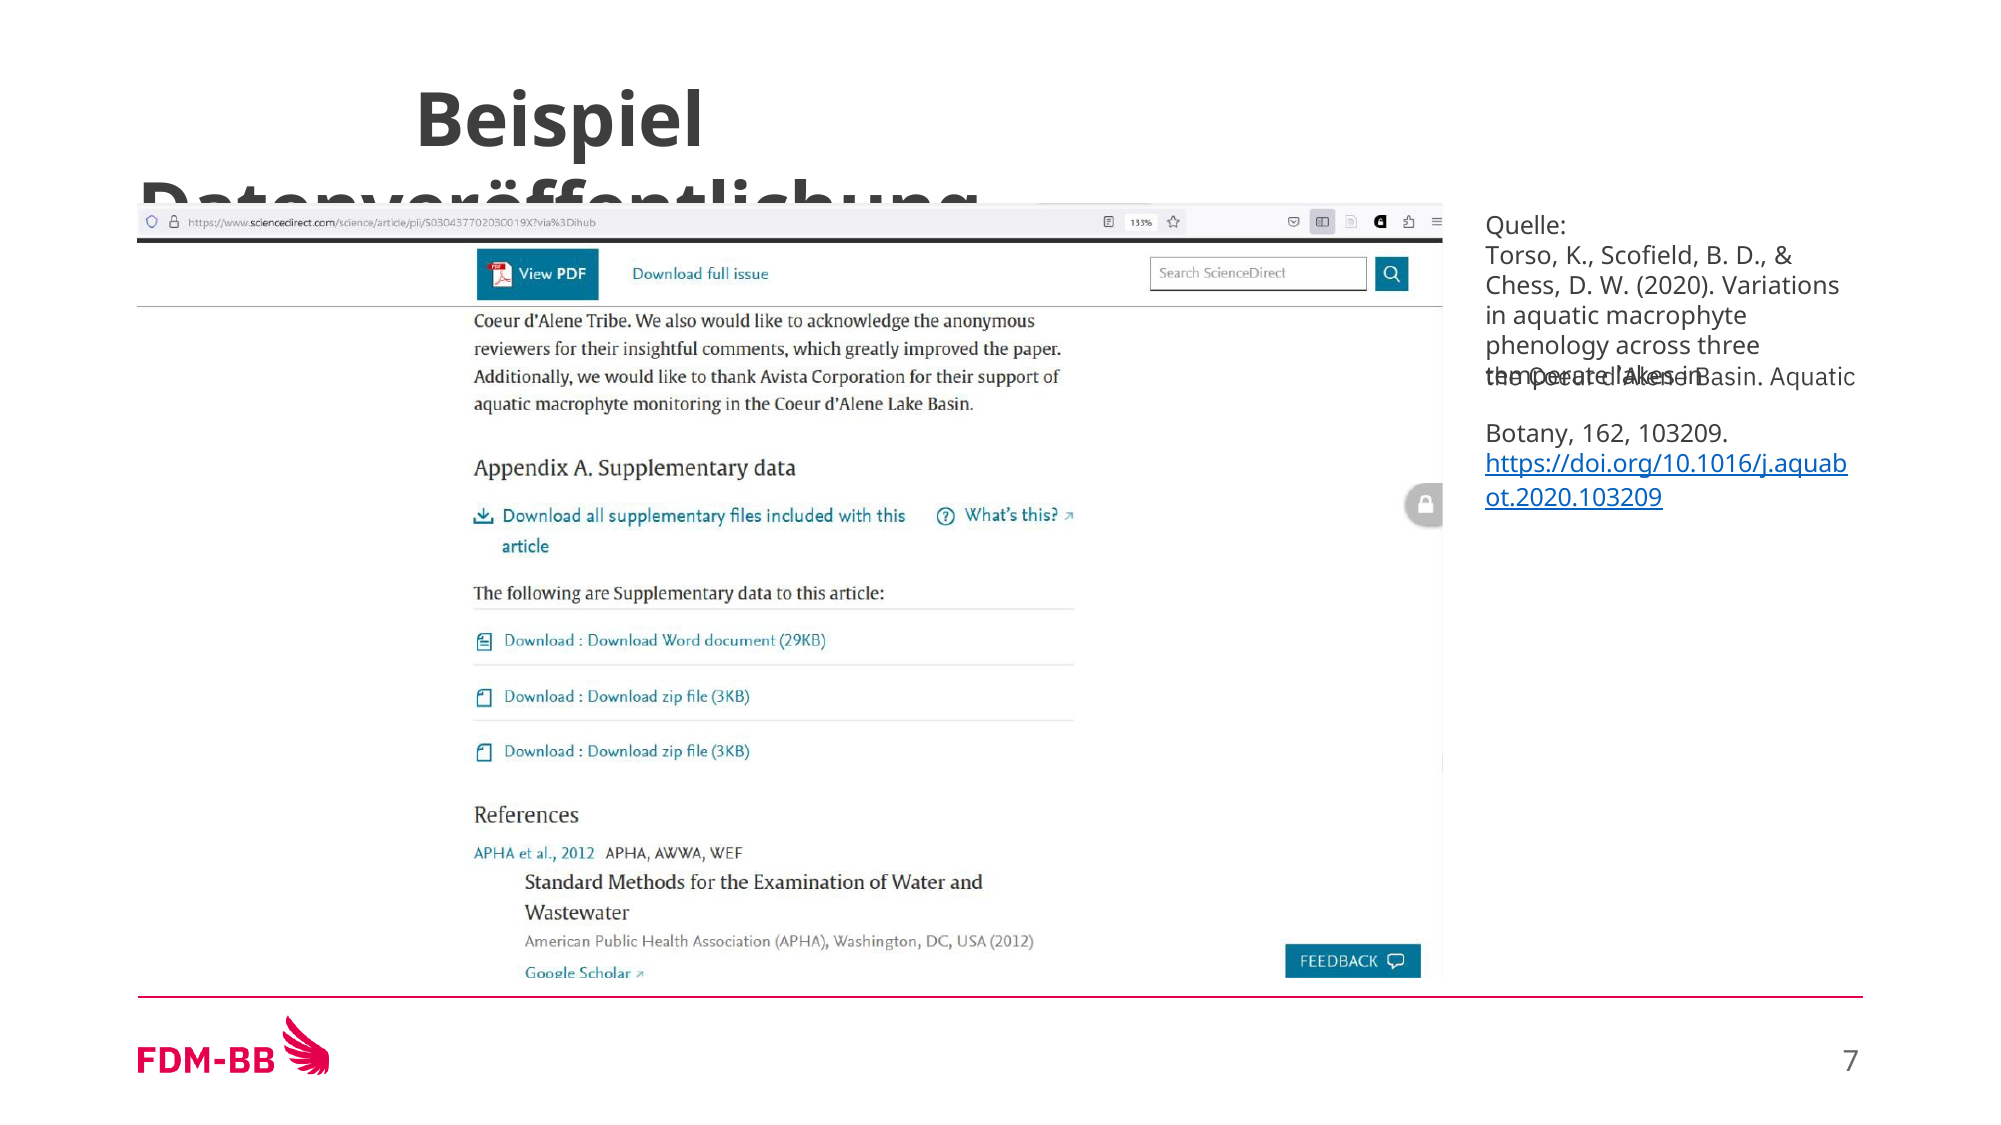

# Beispiel Datenveröffentlichung
Quelle:
Torso, K., Scofield, B. D., & Chess, D. W. (2020). Variations in aquatic macrophyte phenology across three temperate lakes in
Botany, 162, 103209.
https://doi.org/10.1016/j.aquabot.2020.103209
7